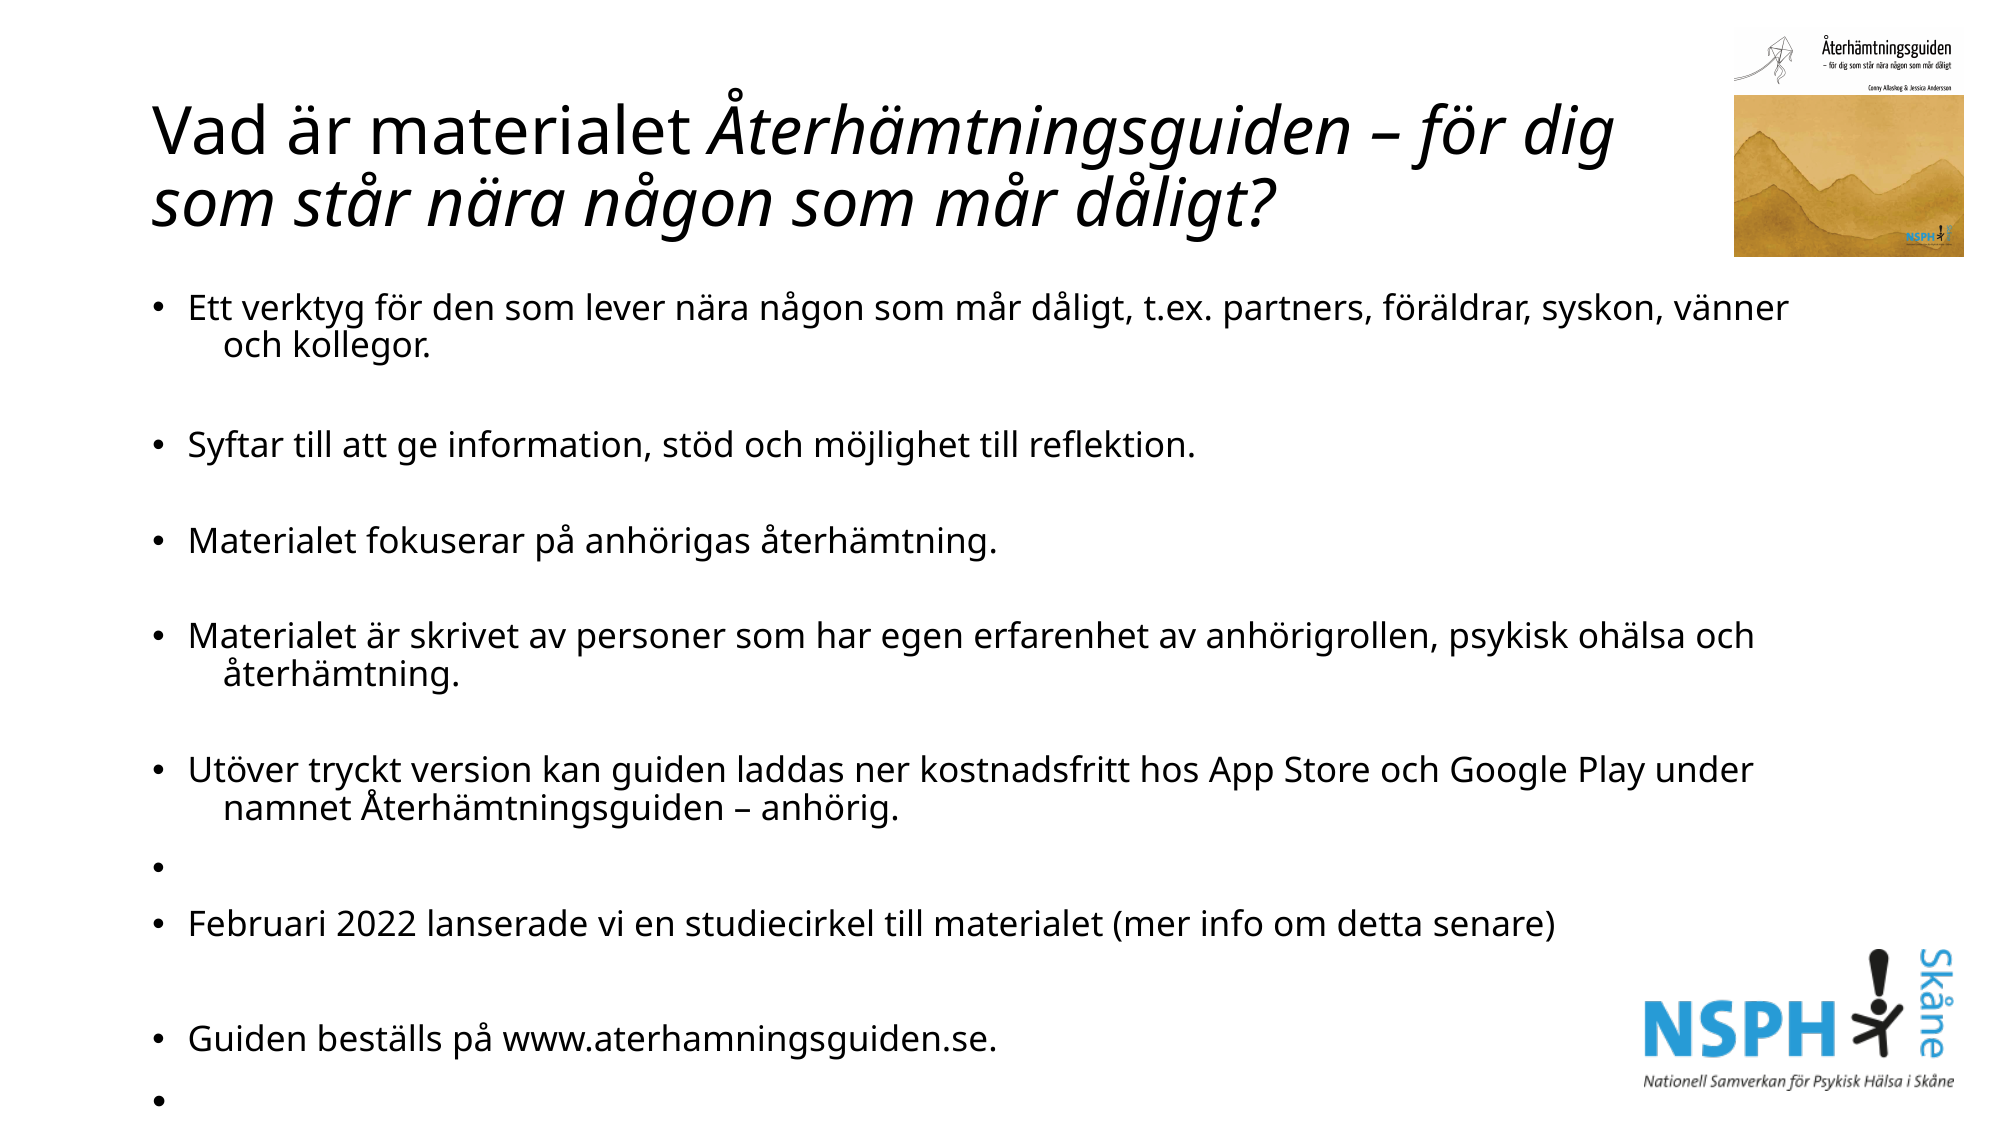

# Vad är materialet Återhämtningsguiden – för dig som står nära någon som mår dåligt?
Ett verktyg för den som lever nära någon som mår dåligt, t.ex. partners, föräldrar, syskon, vänner och kollegor.
Syftar till att ge information, stöd och möjlighet till reflektion.
Materialet fokuserar på anhörigas återhämtning.
Materialet är skrivet av personer som har egen erfarenhet av anhörigrollen, psykisk ohälsa och återhämtning.
Utöver tryckt version kan guiden laddas ner kostnadsfritt hos App Store och Google Play under namnet Återhämtningsguiden – anhörig.
Februari 2022 lanserade vi en studiecirkel till materialet (mer info om detta senare)
Guiden beställs på www.aterhamningsguiden.se.